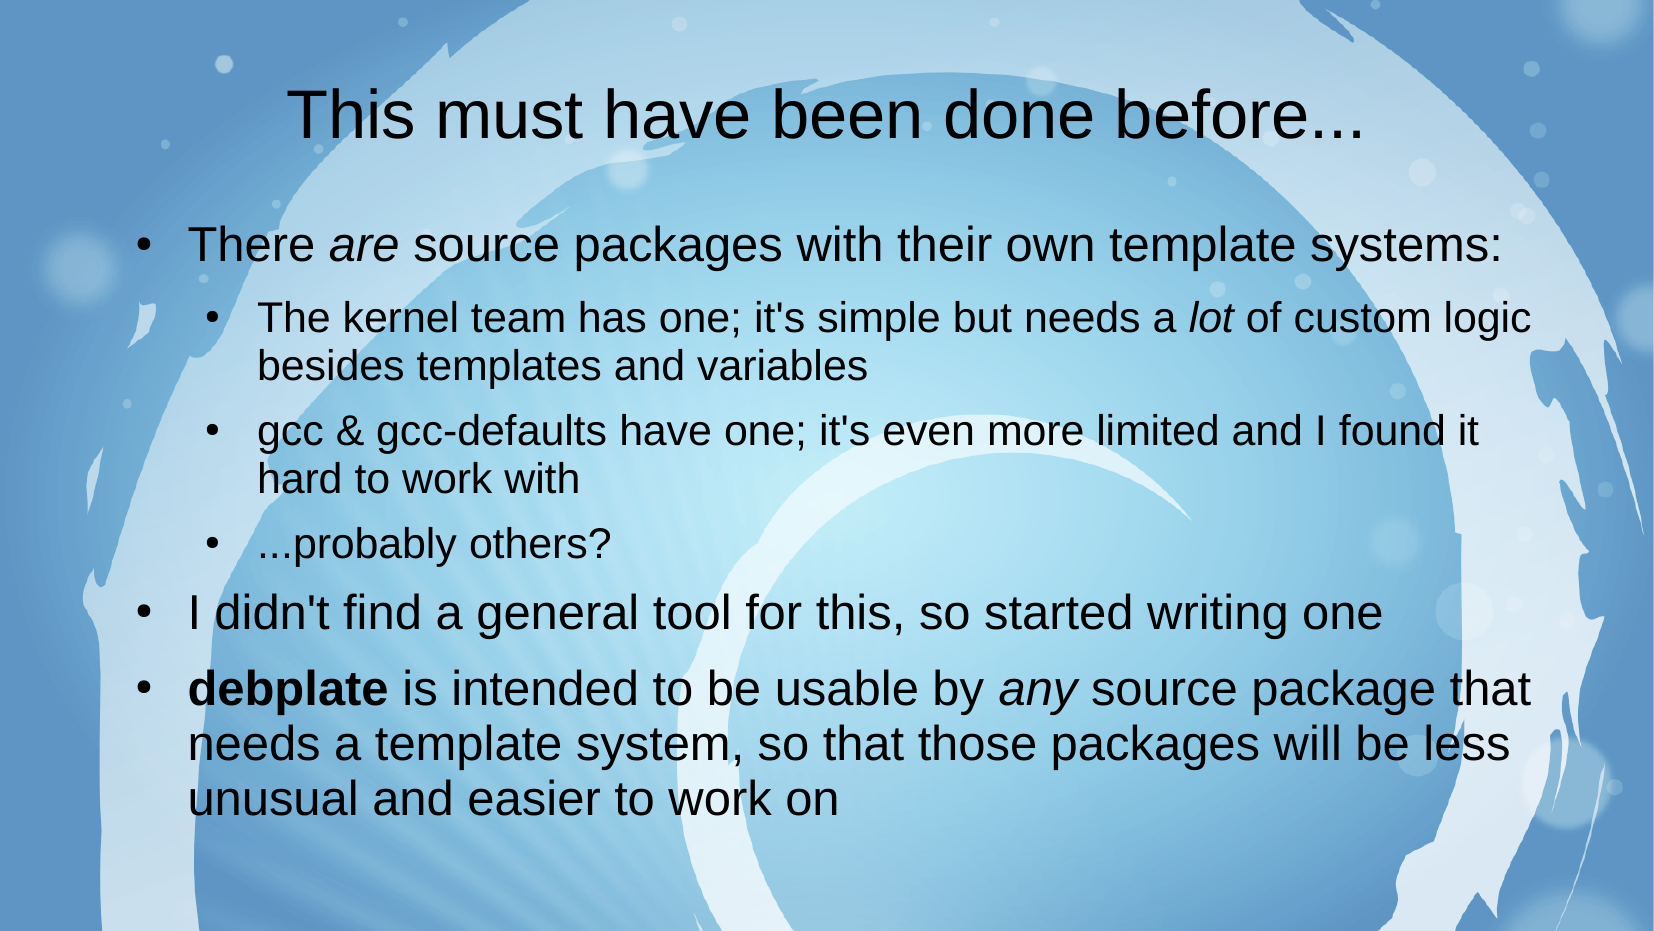

# This must have been done before...
There are source packages with their own template systems:
The kernel team has one; it's simple but needs a lot of custom logic besides templates and variables
gcc & gcc-defaults have one; it's even more limited and I found it hard to work with
...probably others?
I didn't find a general tool for this, so started writing one
debplate is intended to be usable by any source package that needs a template system, so that those packages will be less unusual and easier to work on